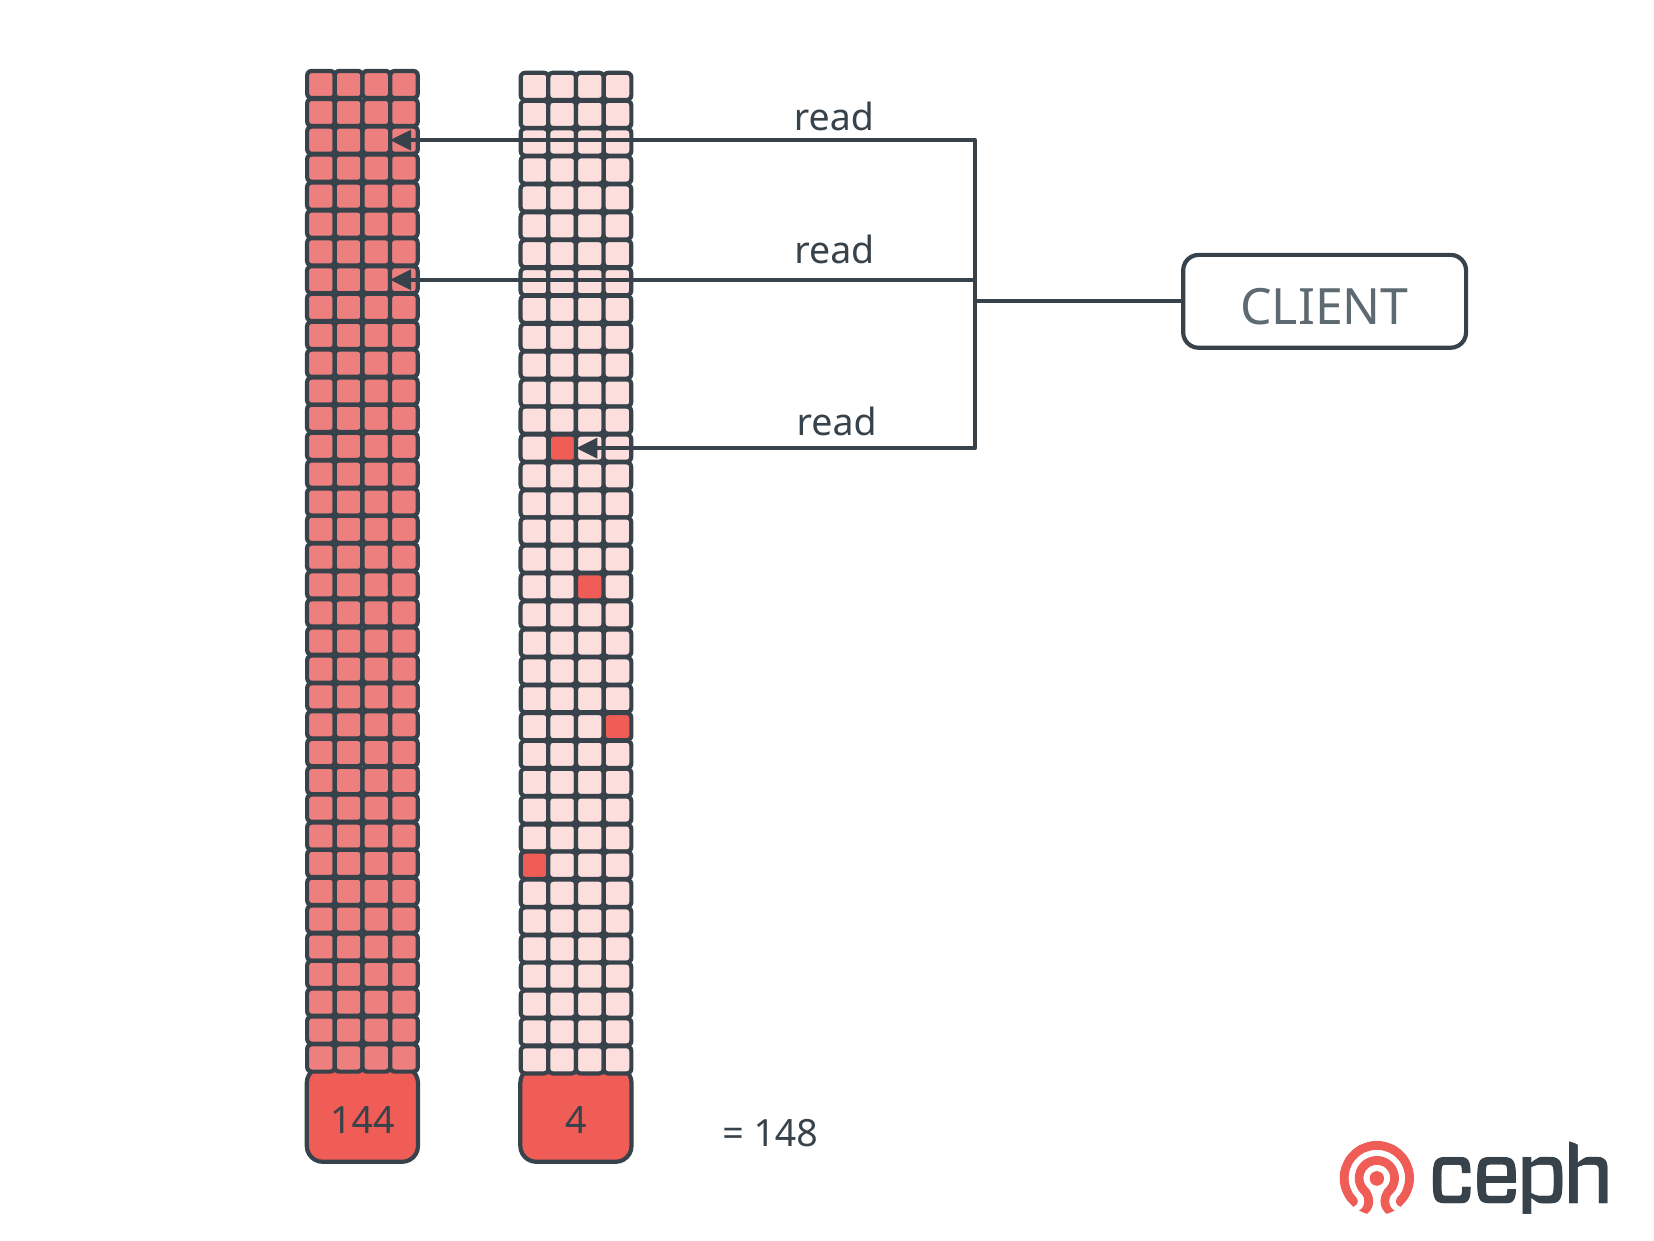

read
read
CLIENT
read
144
4
= 148